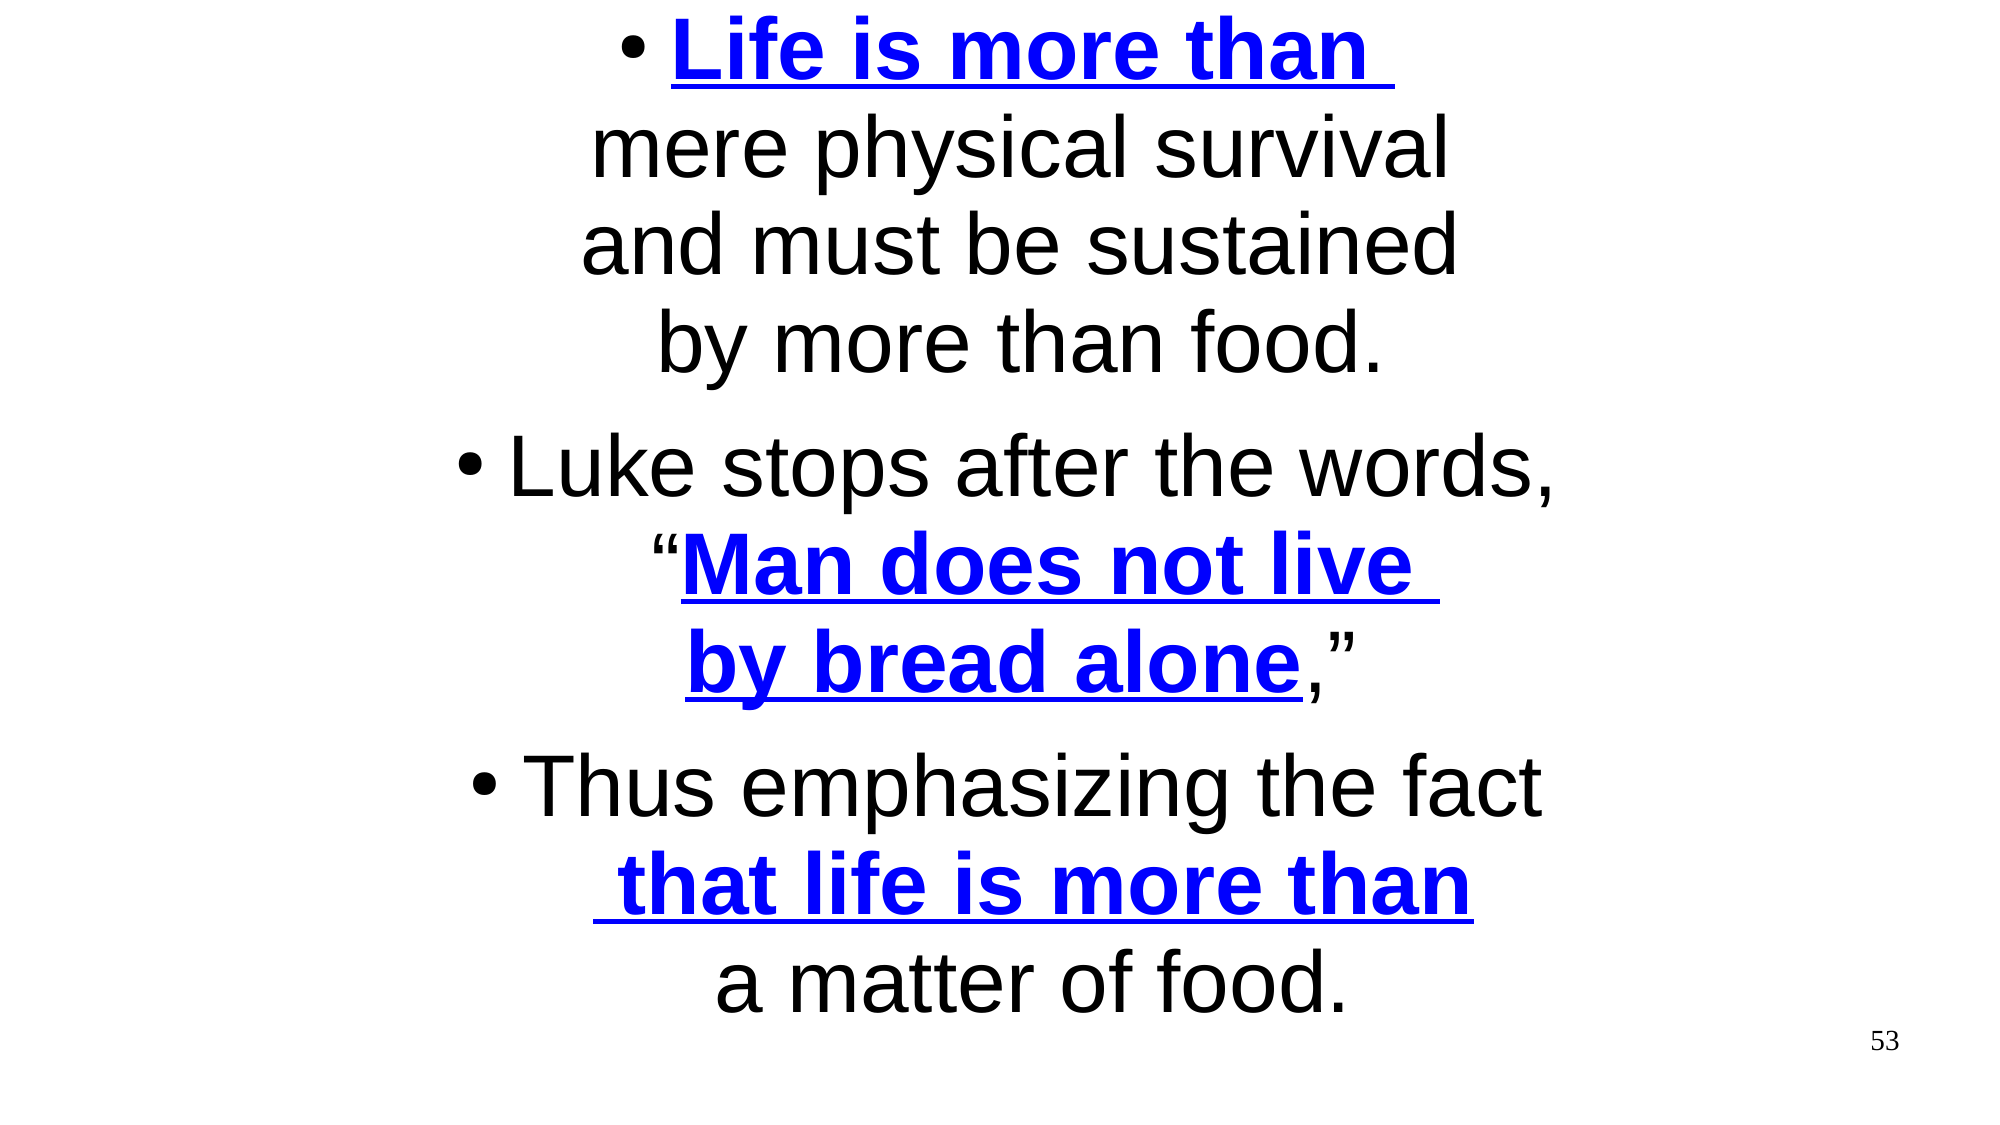

# Life is more than mere physical survival and must be sustained by more than food.
Luke stops after the words,
 “Man does not live
by bread alone,”
Thus emphasizing the fact
 that life is more than
 a matter of food.
53